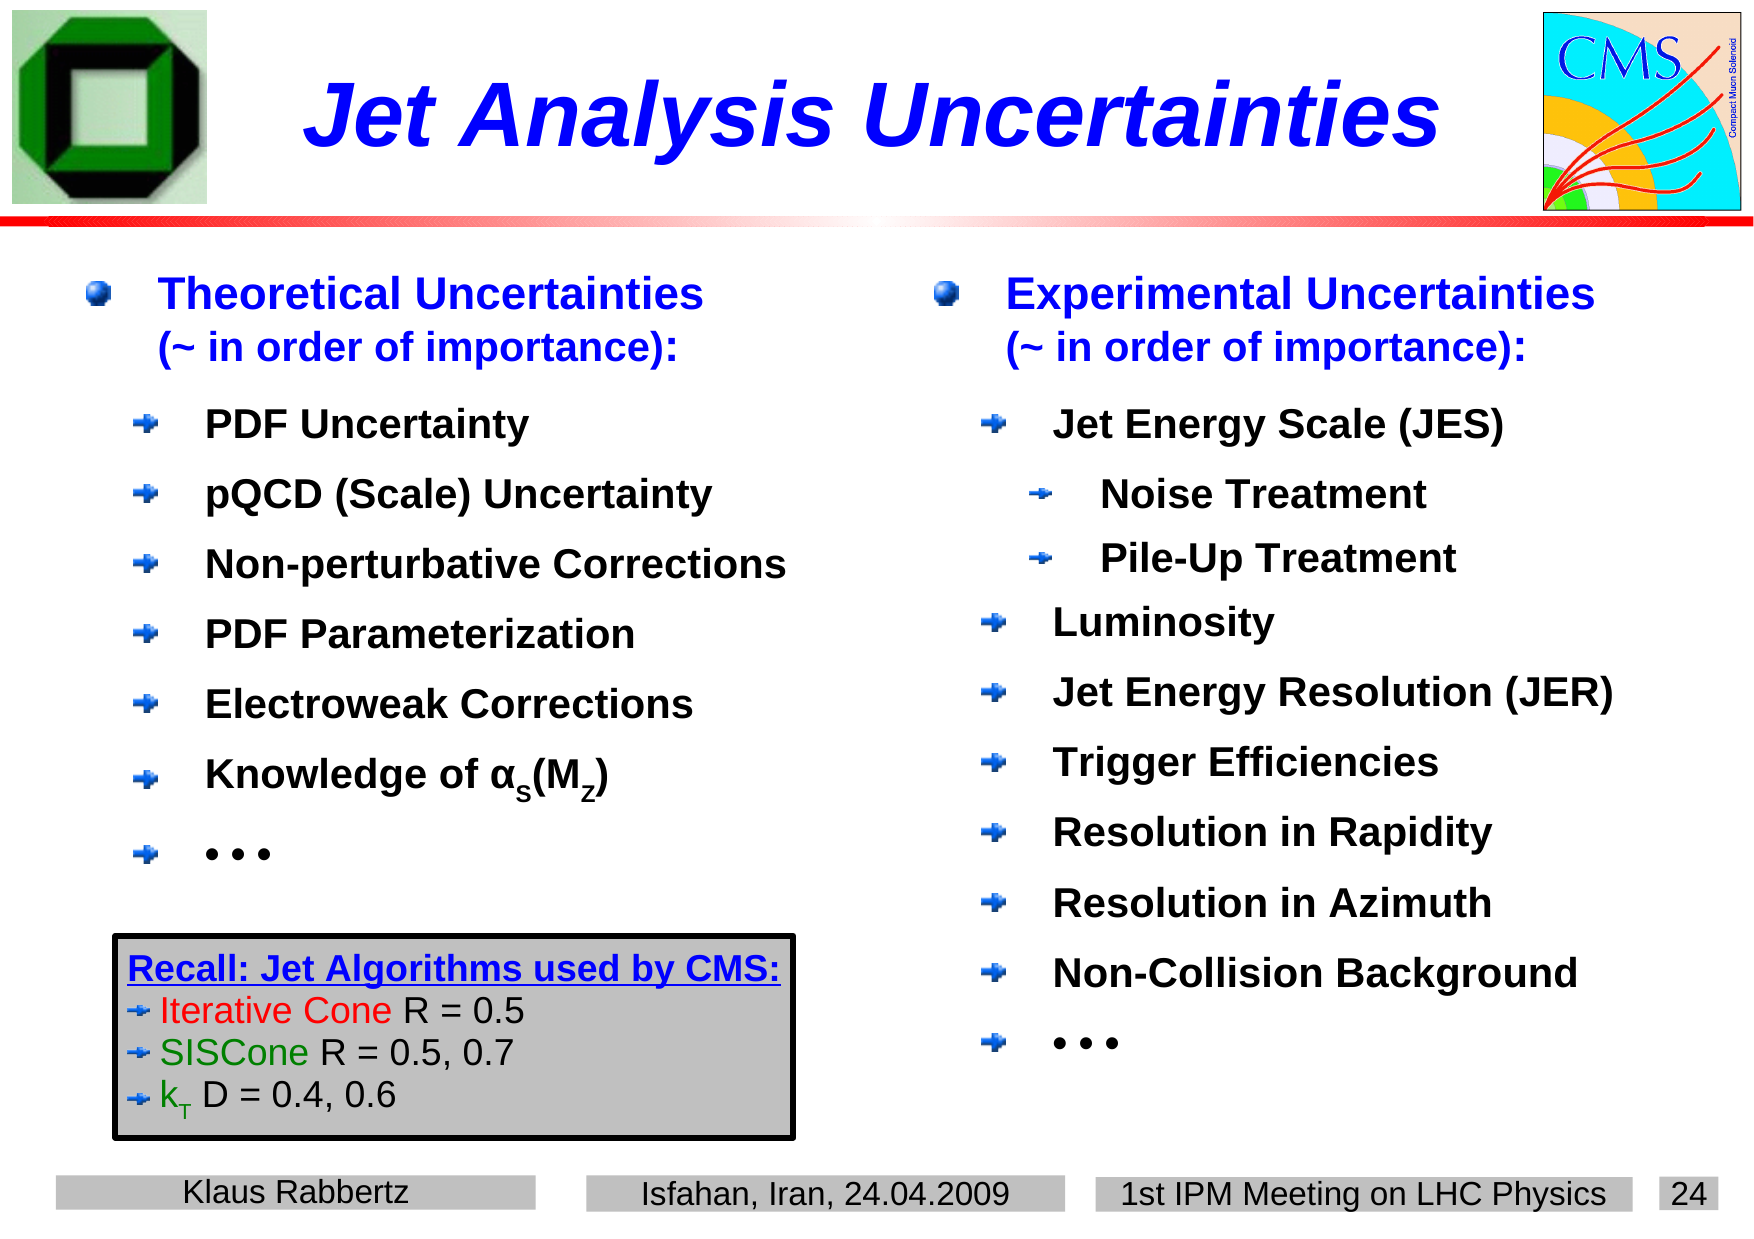

# Jet Analysis Uncertainties
Theoretical Uncertainties (~ in order of importance):
PDF Uncertainty
pQCD (Scale) Uncertainty
Non-perturbative Corrections
PDF Parameterization
Electroweak Corrections
Knowledge of αS(MZ)
• • •
Experimental Uncertainties (~ in order of importance):
Jet Energy Scale (JES)
Noise Treatment
Pile-Up Treatment
Luminosity
Jet Energy Resolution (JER)
Trigger Efficiencies
Resolution in Rapidity
Resolution in Azimuth
Non-Collision Background
• • •
Recall: Jet Algorithms used by CMS:
 Iterative Cone R = 0.5
 SISCone R = 0.5, 0.7
 kT D = 0.4, 0.6